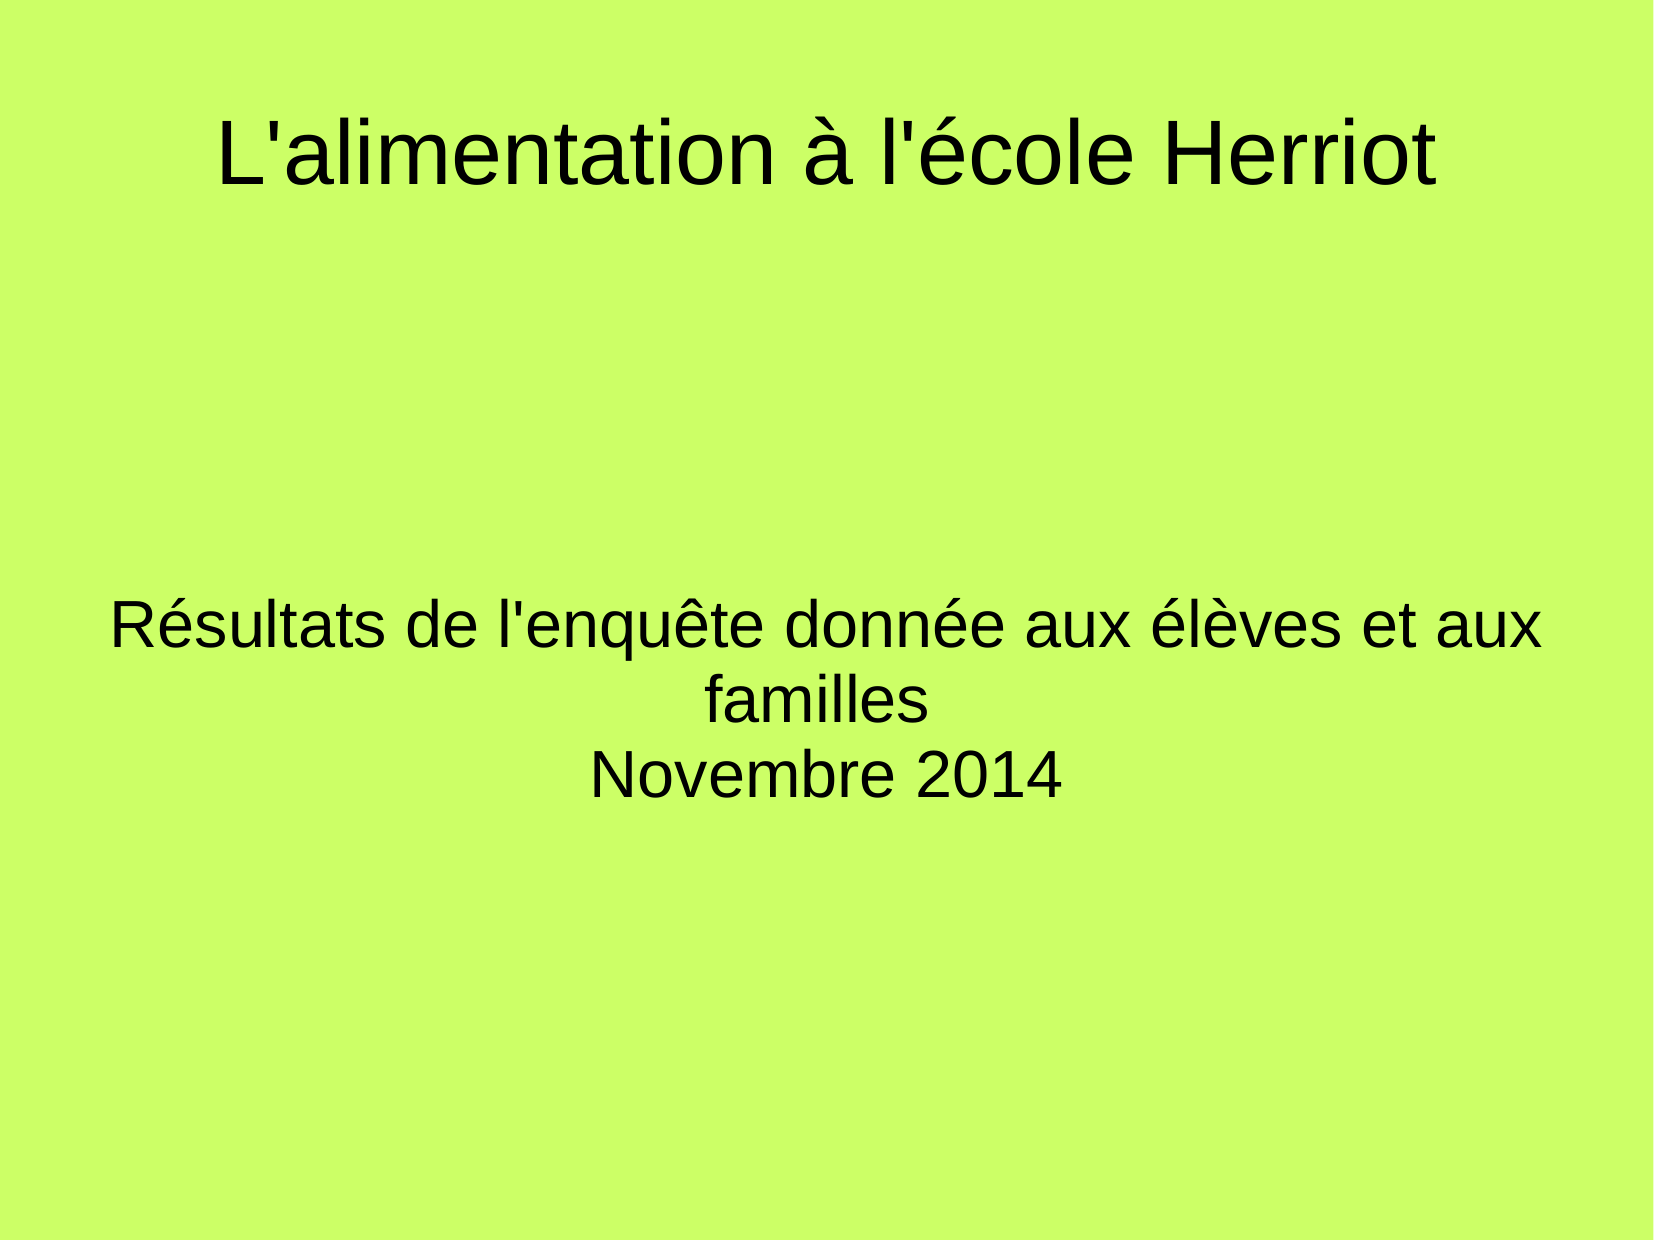

# L'alimentation à l'école Herriot
Résultats de l'enquête donnée aux élèves et aux familles
Novembre 2014